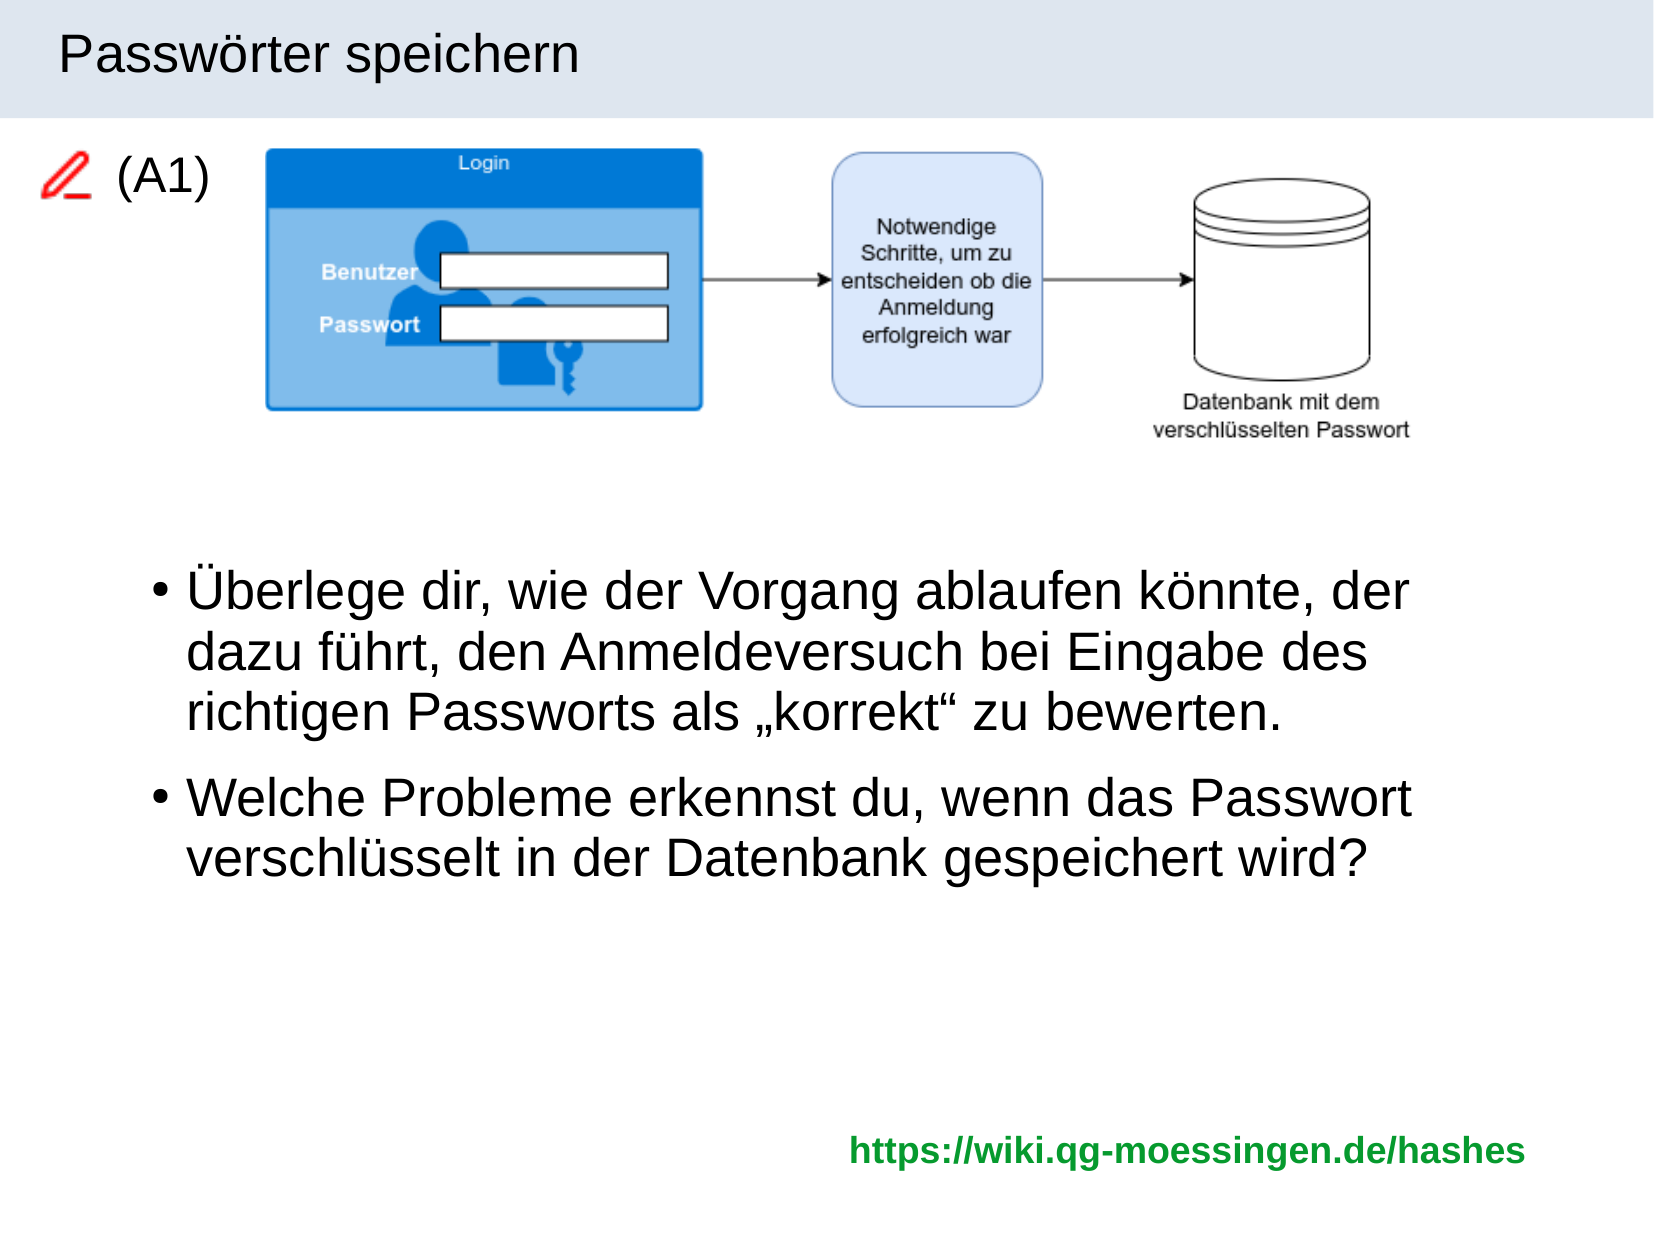

# Passwörter speichern
 (A1)
Überlege dir, wie der Vorgang ablaufen könnte, der dazu führt, den Anmeldeversuch bei Eingabe des richtigen Passworts als „korrekt“ zu bewerten.
Welche Probleme erkennst du, wenn das Passwort verschlüsselt in der Datenbank gespeichert wird?
https://wiki.qg-moessingen.de/hashes